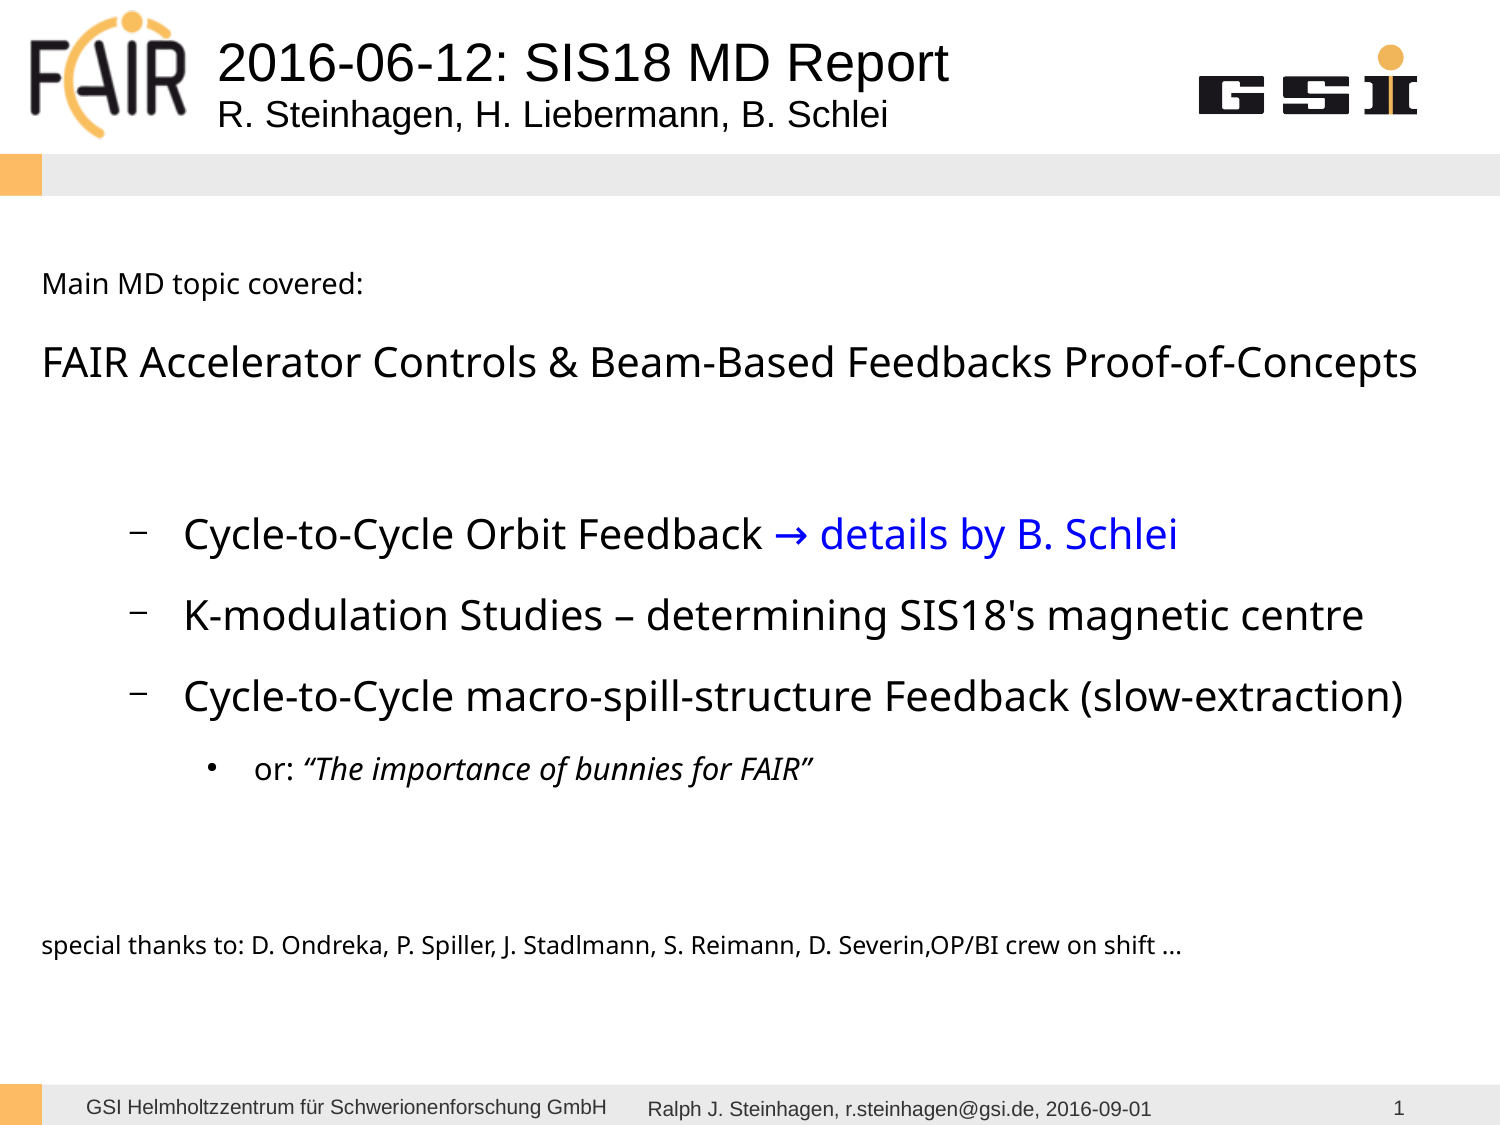

# 2016-06-12: SIS18 MD Report R. Steinhagen, H. Liebermann, B. Schlei
Main MD topic covered:
FAIR Accelerator Controls & Beam-Based Feedbacks Proof-of-Concepts
Cycle-to-Cycle Orbit Feedback → details by B. Schlei
K-modulation Studies – determining SIS18's magnetic centre
Cycle-to-Cycle macro-spill-structure Feedback (slow-extraction)
or: “The importance of bunnies for FAIR”
special thanks to: D. Ondreka, P. Spiller, J. Stadlmann, S. Reimann, D. Severin,OP/BI crew on shift ...